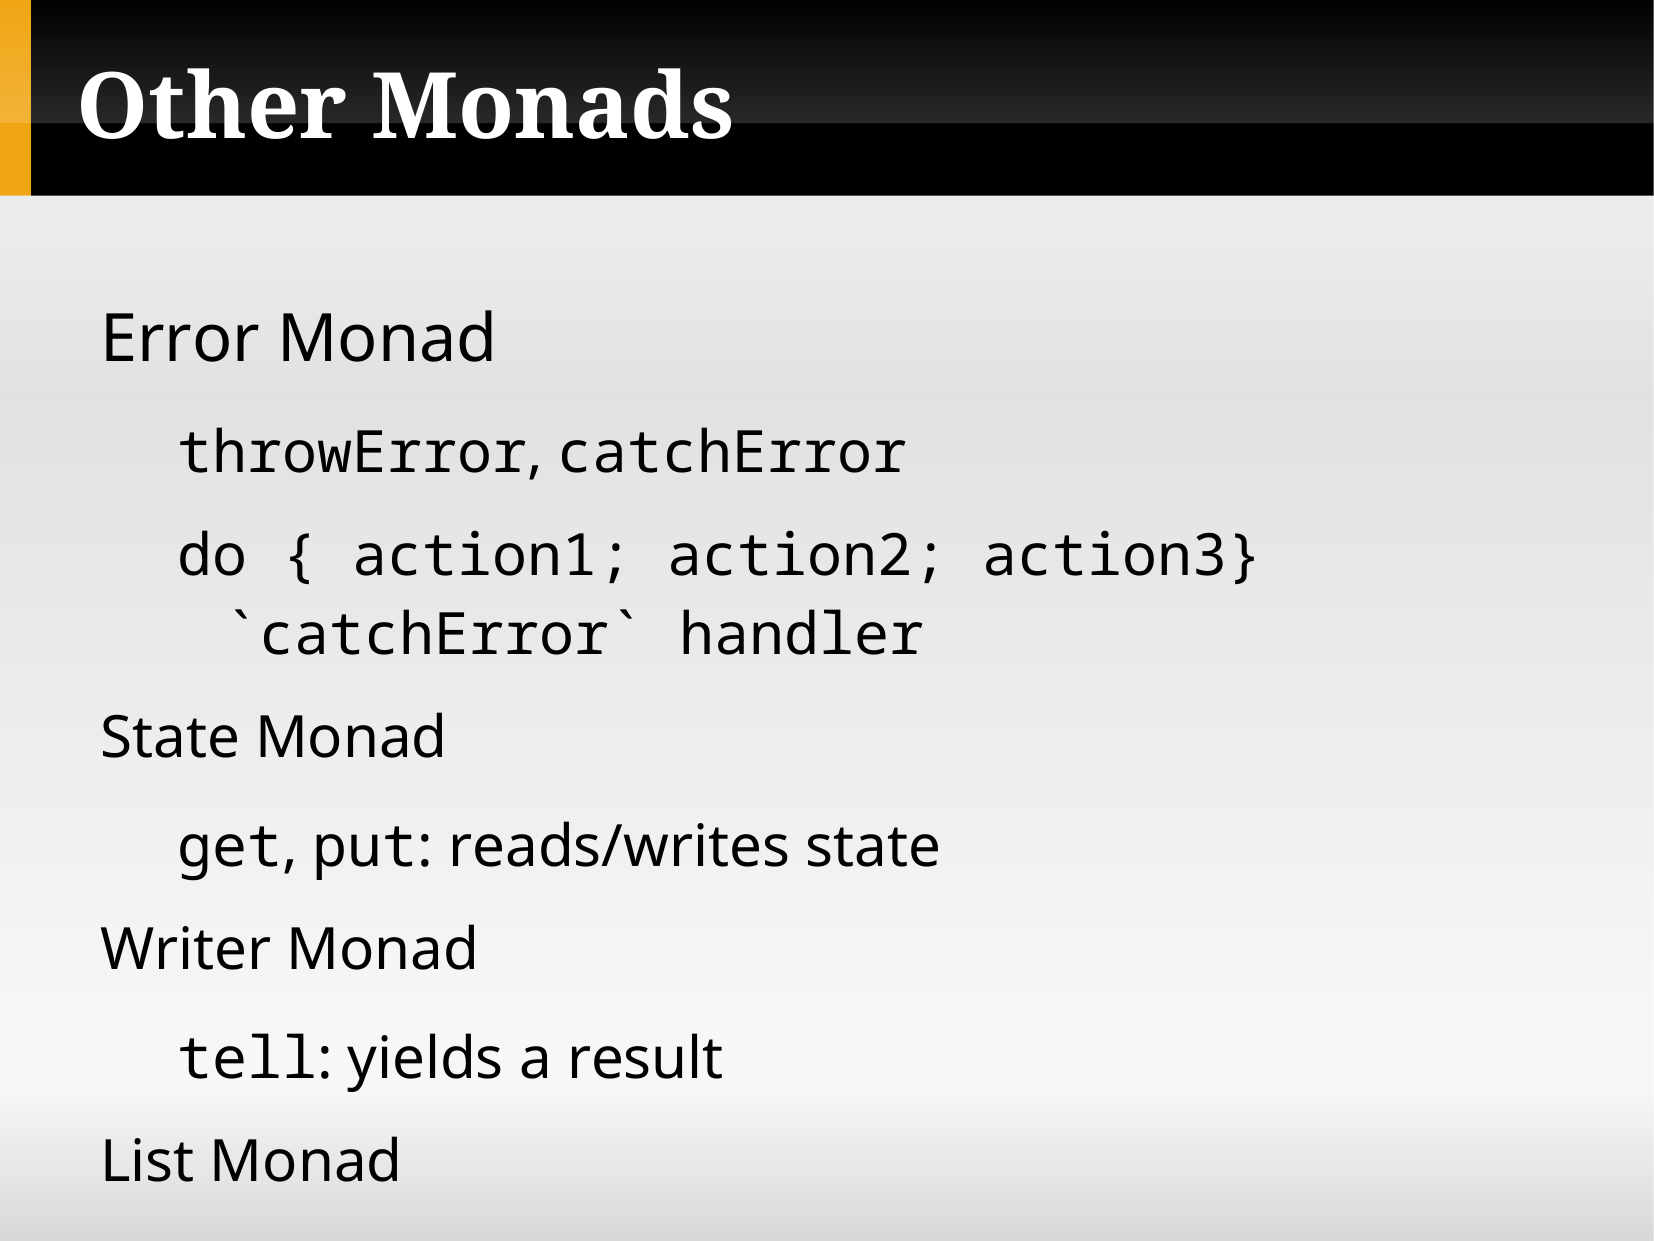

# Other Monads
Error Monad
throwError, catchError
do { action1; action2; action3} `catchError` handler
State Monad
get, put: reads/writes state
Writer Monad
tell: yields a result
List Monad
Captures the notion of non-determinism